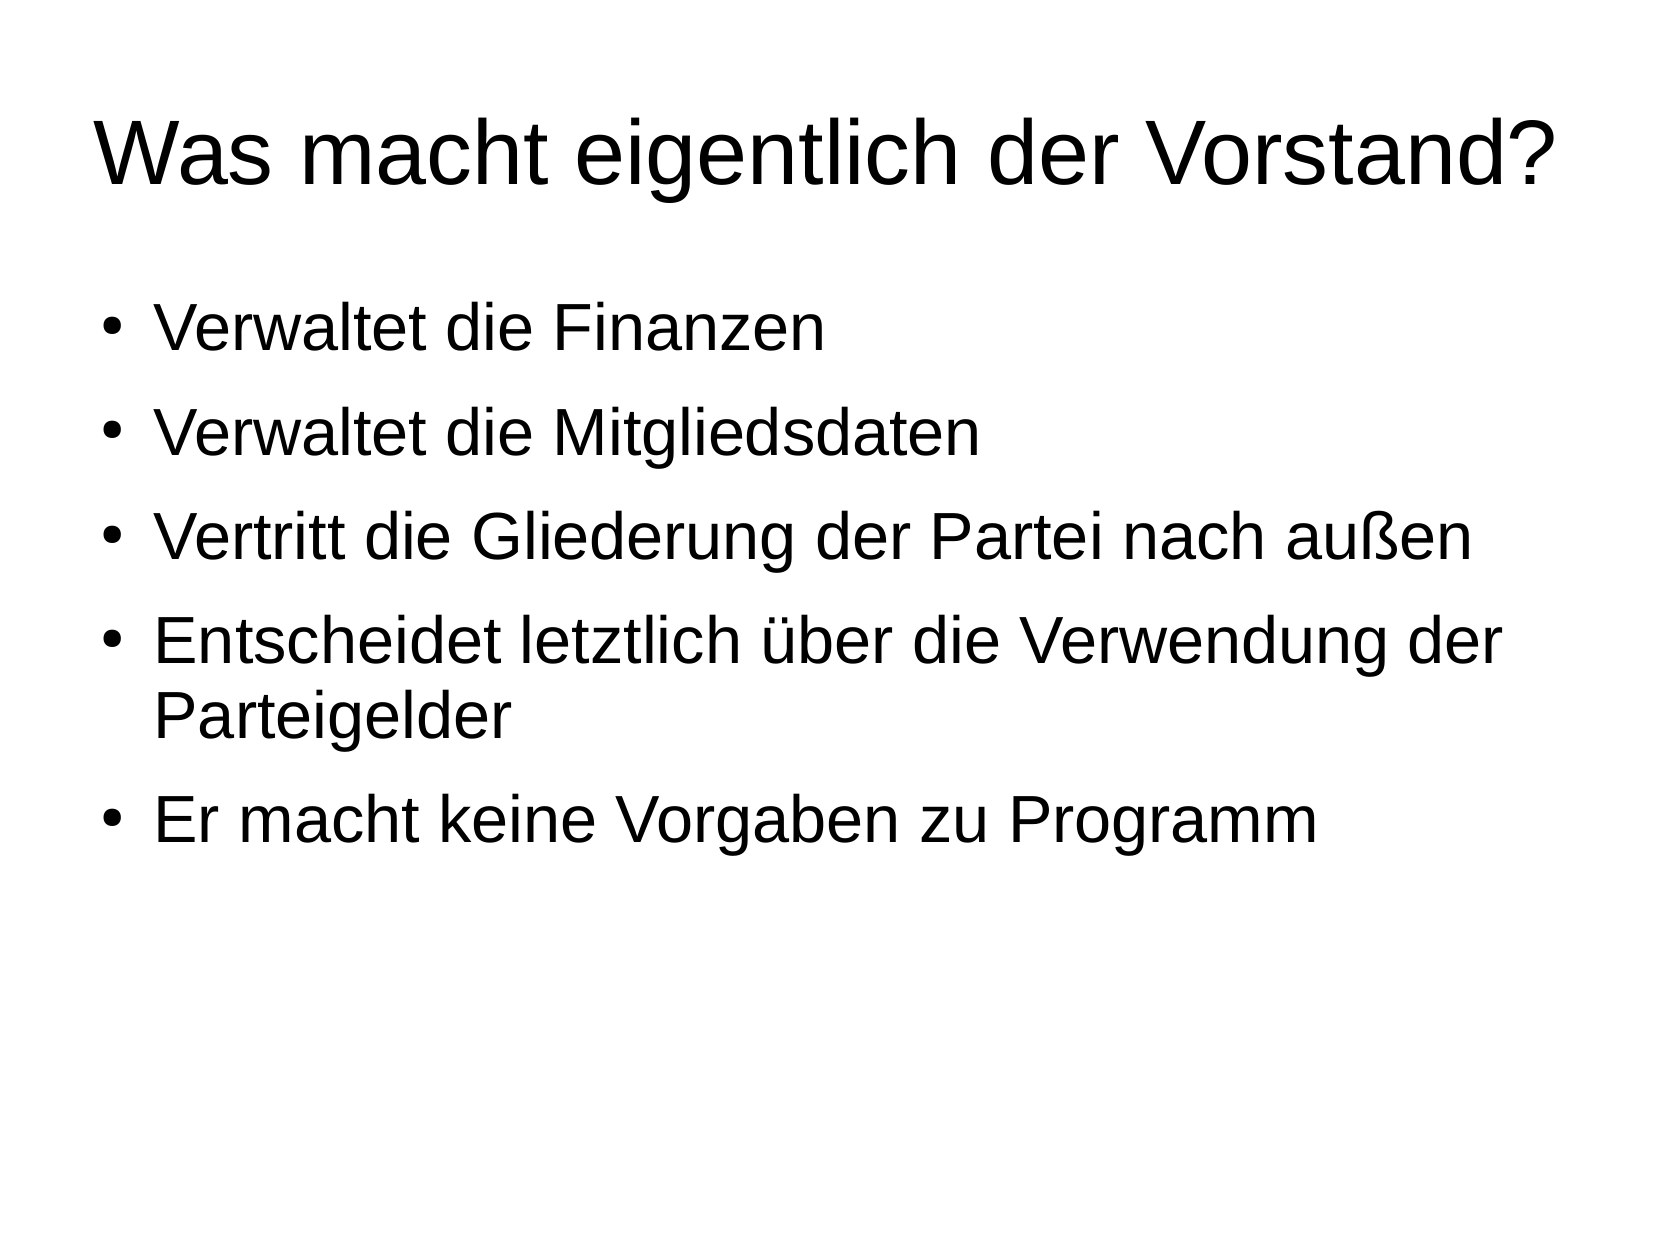

# Was macht eigentlich der Vorstand?
Verwaltet die Finanzen
Verwaltet die Mitgliedsdaten
Vertritt die Gliederung der Partei nach außen
Entscheidet letztlich über die Verwendung der Parteigelder
Er macht keine Vorgaben zu Programm